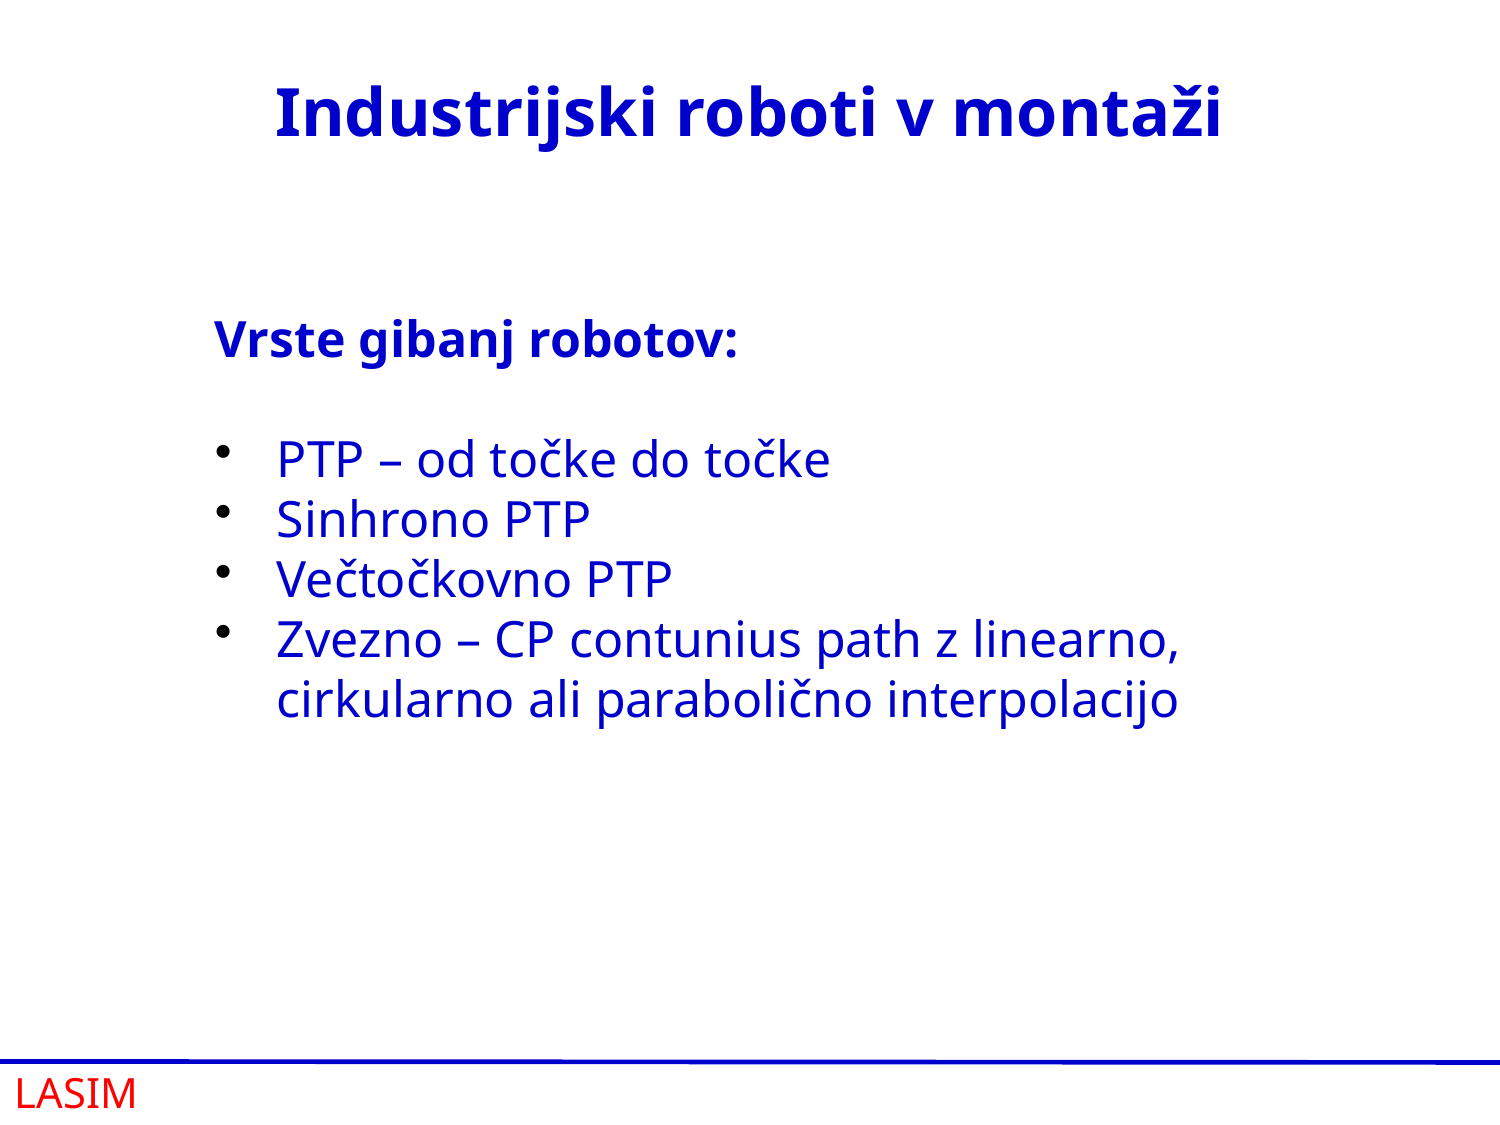

# Industrijski roboti v montaži
Vrste gibanj robotov:
PTP – od točke do točke
Sinhrono PTP
Večtočkovno PTP
Zvezno – CP contunius path z linearno, cirkularno ali parabolično interpolacijo